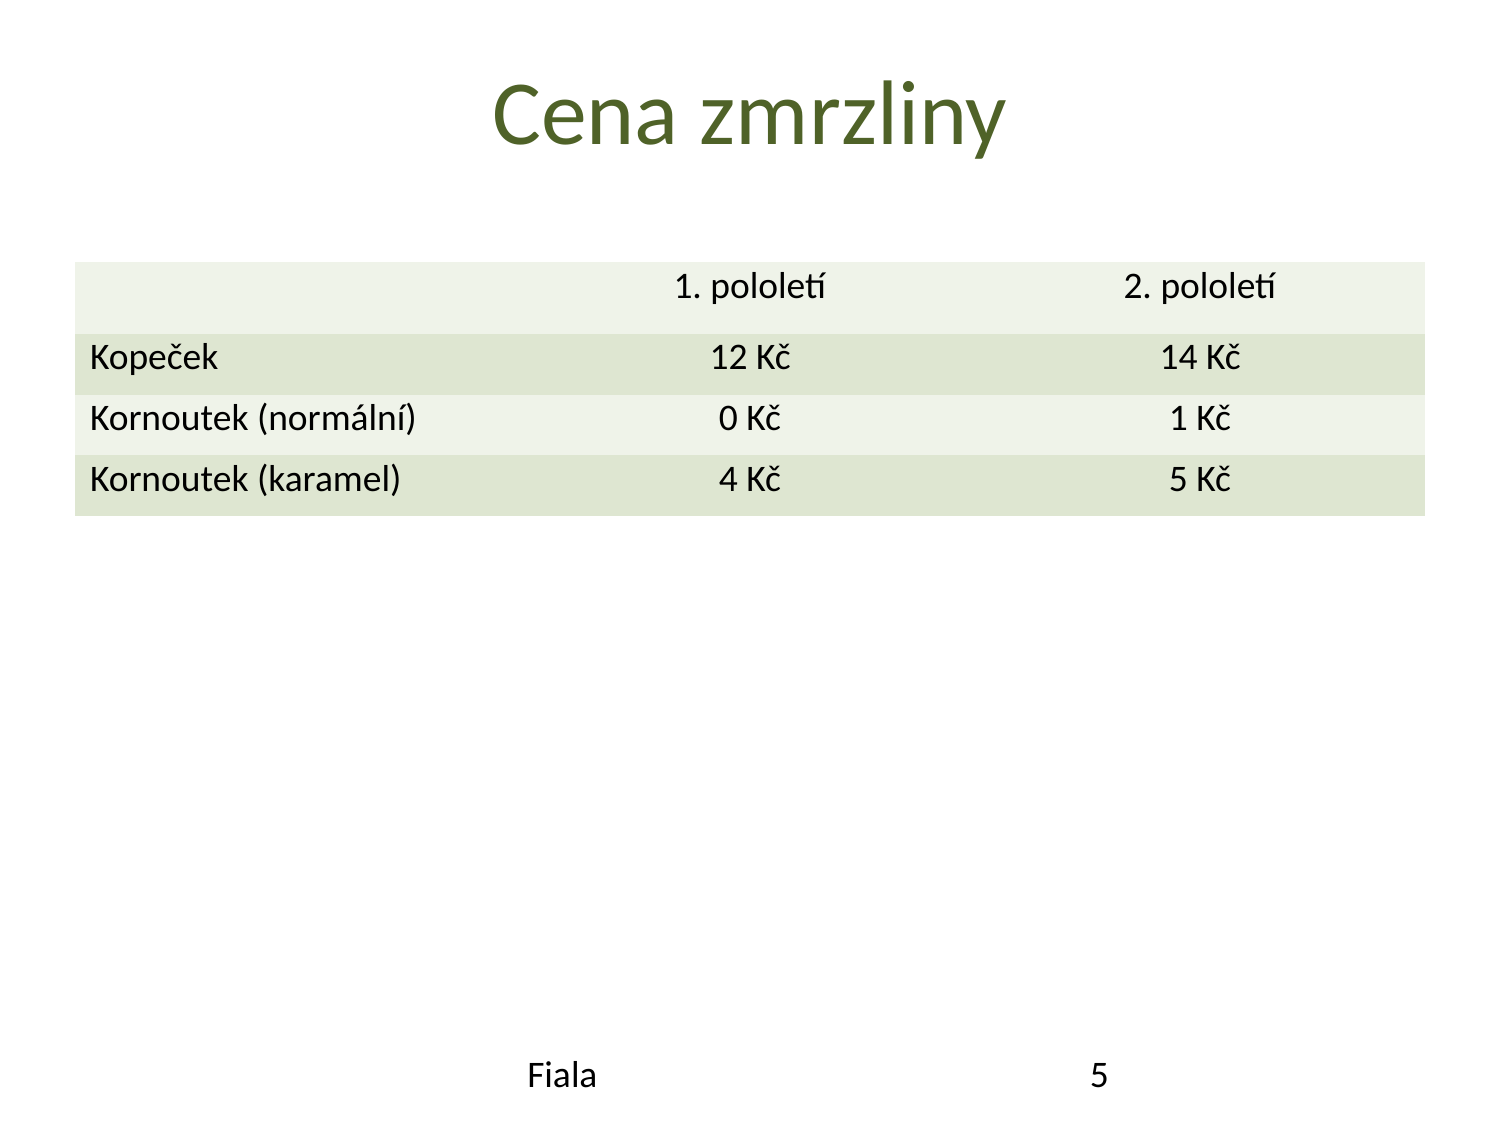

# Cena zmrzliny
| | 1. pololetí | 2. pololetí |
| --- | --- | --- |
| Kopeček | 12 Kč | 14 Kč |
| Kornoutek (normální) | 0 Kč | 1 Kč |
| Kornoutek (karamel) | 4 Kč | 5 Kč |
Fiala